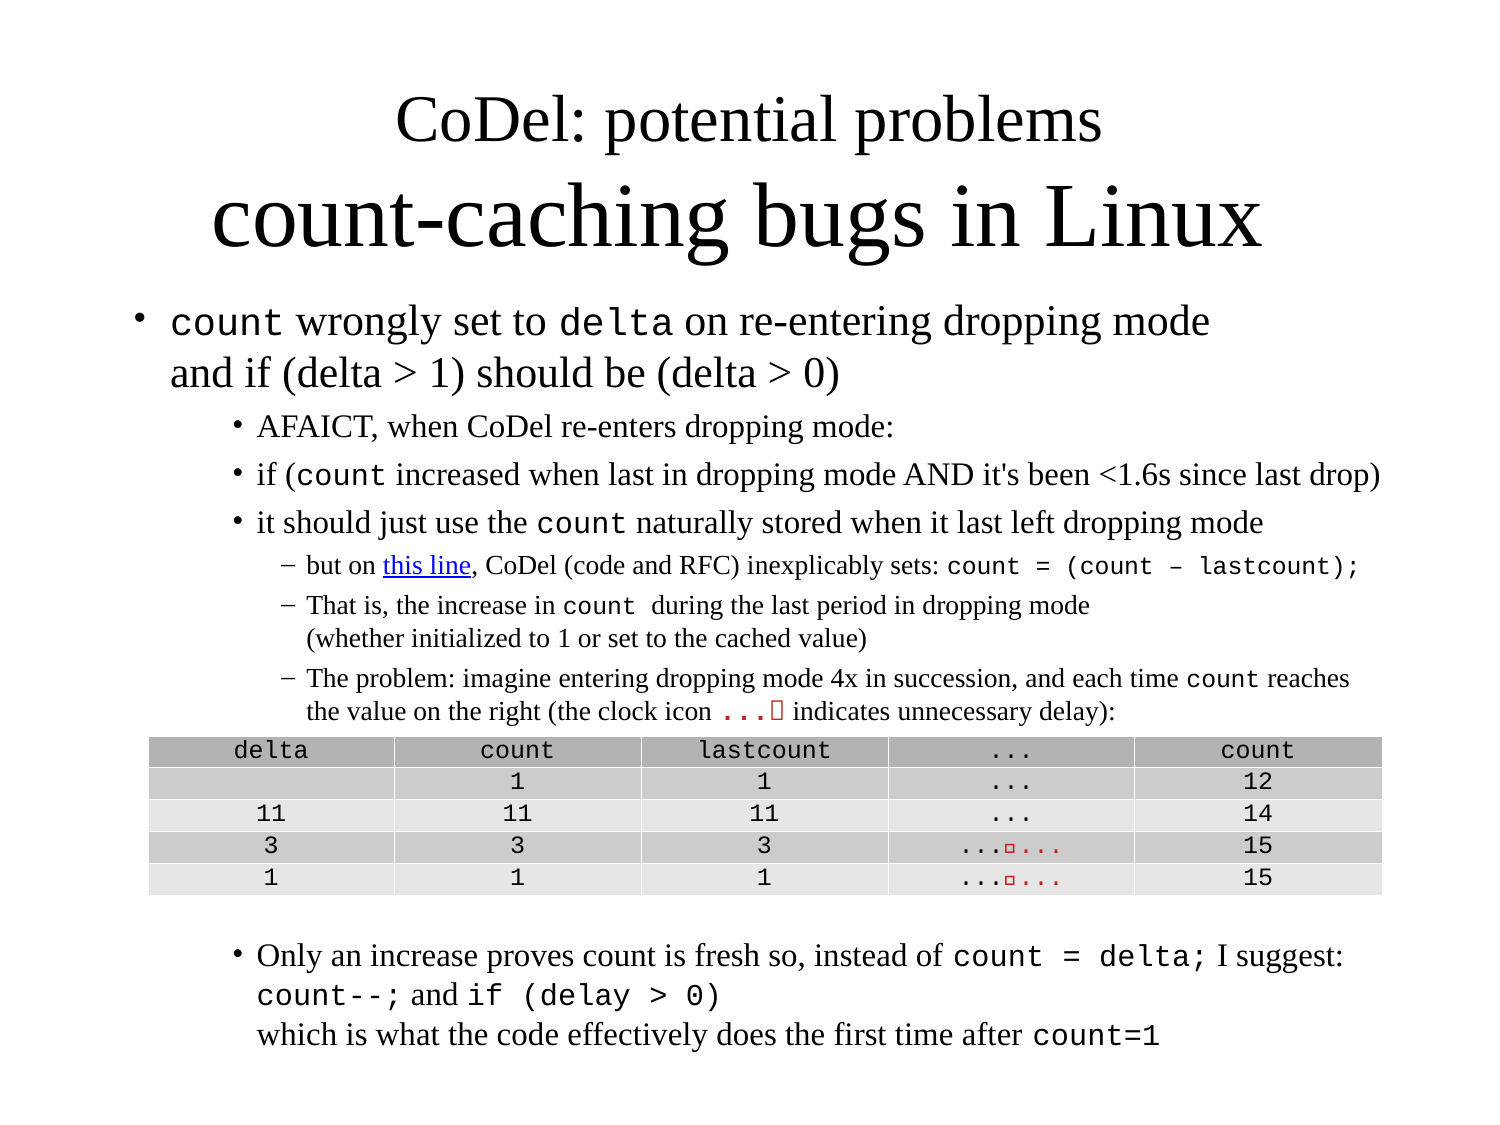

CoDel: potential problems
count-caching bugs in Linux
count wrongly set to delta on re-entering dropping mode
and if (delta > 1) should be (delta > 0)
AFAICT, when CoDel re-enters dropping mode:
if (count increased when last in dropping mode AND it's been <1.6s since last drop)
it should just use the count naturally stored when it last left dropping mode
but on this line, CoDel (code and RFC) inexplicably sets: count = (count – lastcount);
That is, the increase in count during the last period in dropping mode
(whether initialized to 1 or set to the cached value)
The problem: imagine entering dropping mode 4x in succession, and each time count reaches the value on the right (the clock icon ... indicates unnecessary delay):
Only an increase proves count is fresh so, instead of count = delta; I suggest:
count--; and if (delay > 0)
which is what the code effectively does the first time after count=1
| delta | count | lastcount | ... | count |
| --- | --- | --- | --- | --- |
| | 1 | 1 | ... | 12 |
| 11 | 11 | 11 | ... | 14 |
| 3 | 3 | 3 | ...... | 15 |
| 1 | 1 | 1 | ...... | 15 |